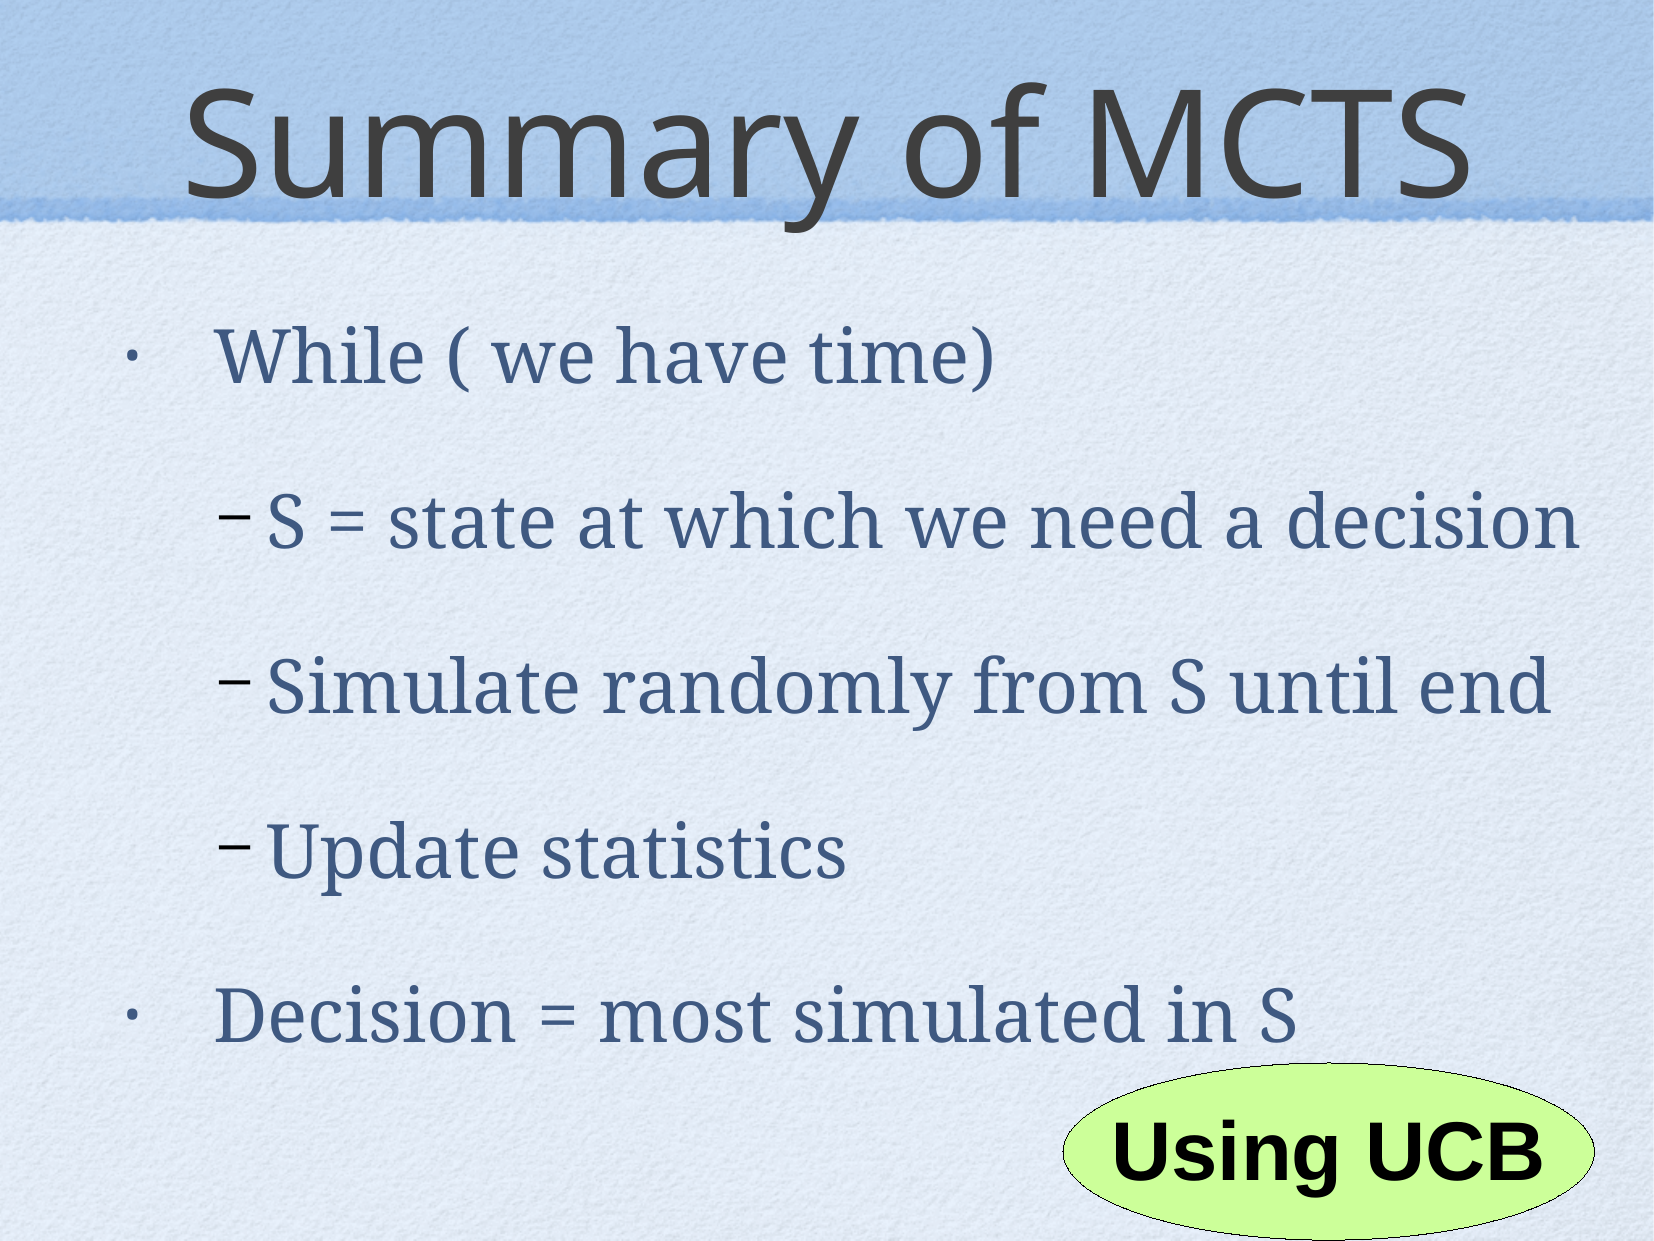

# Summary of MCTS
While ( we have time)
S = state at which we need a decision
Simulate randomly from S until end
Update statistics
Decision = most simulated in S
Using UCB